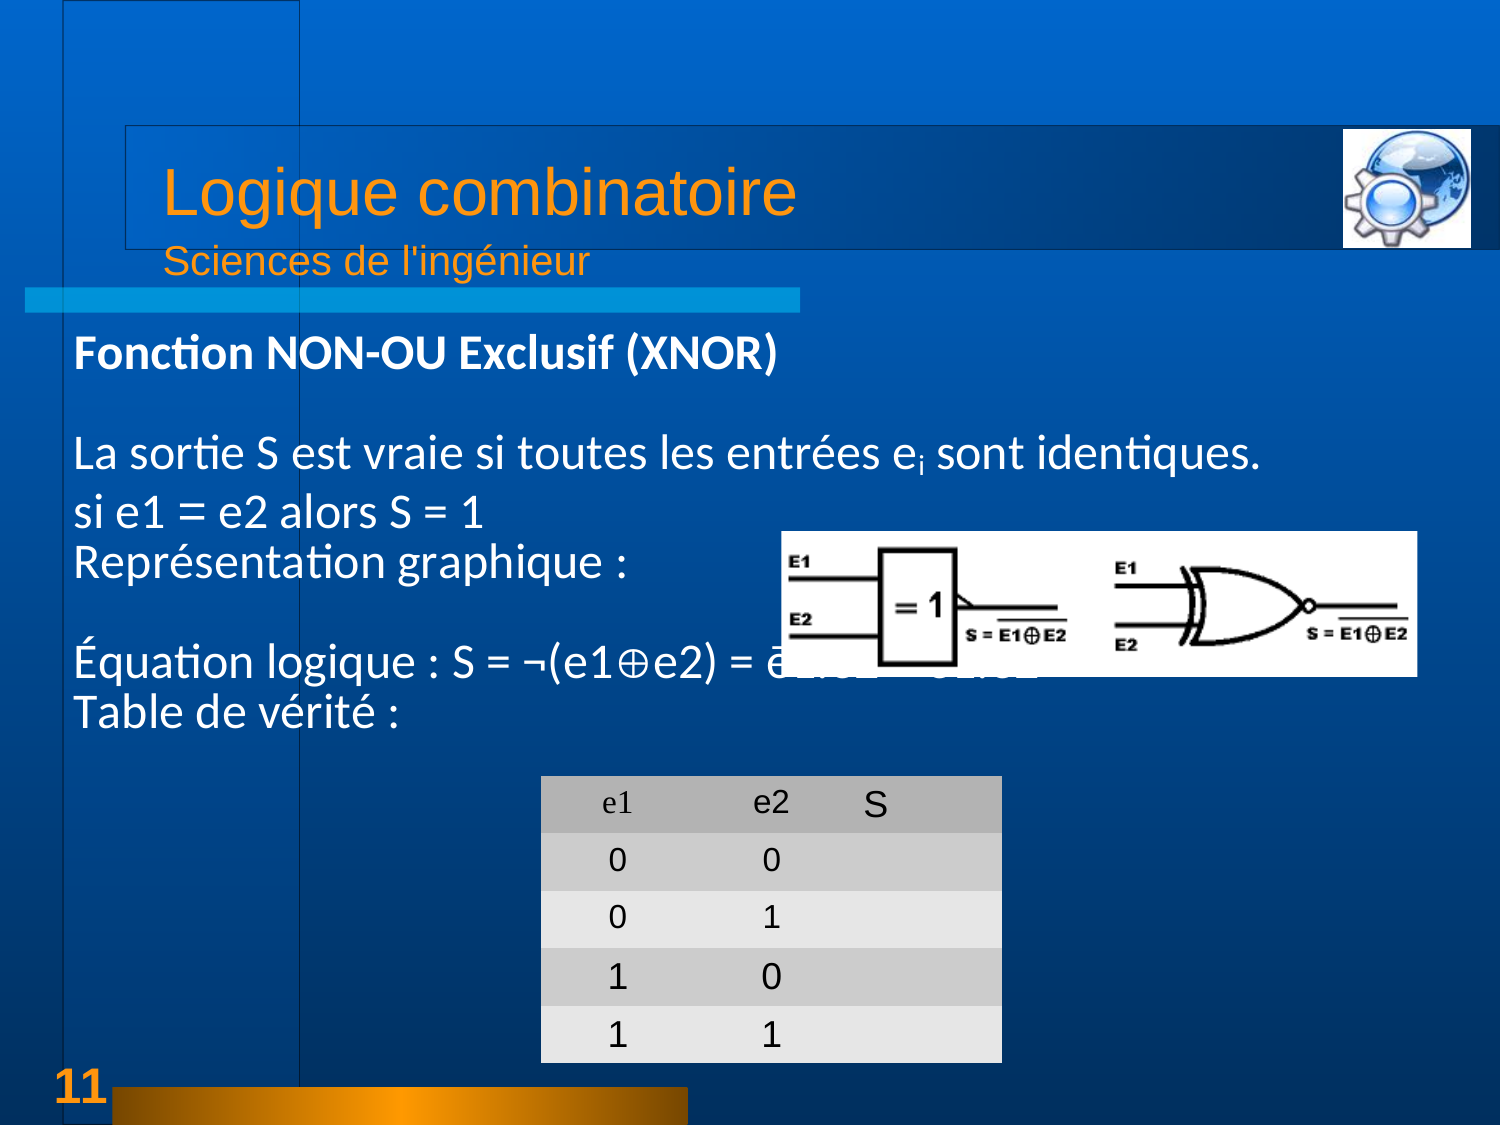

Fonction NON-OU Exclusif (XNOR)
La sortie S est vraie si toutes les entrées ei sont identiques.
si e1 = e2 alors S = 1
Représentation graphique :
Équation logique : S = ¬(e1Åe2) = ē1.ē2 + e1.e2
Table de vérité :
| e1 | e2 | S |
| --- | --- | --- |
| 0 | 0 | |
| 0 | 1 | |
| 1 | 0 | |
| 1 | 1 | |